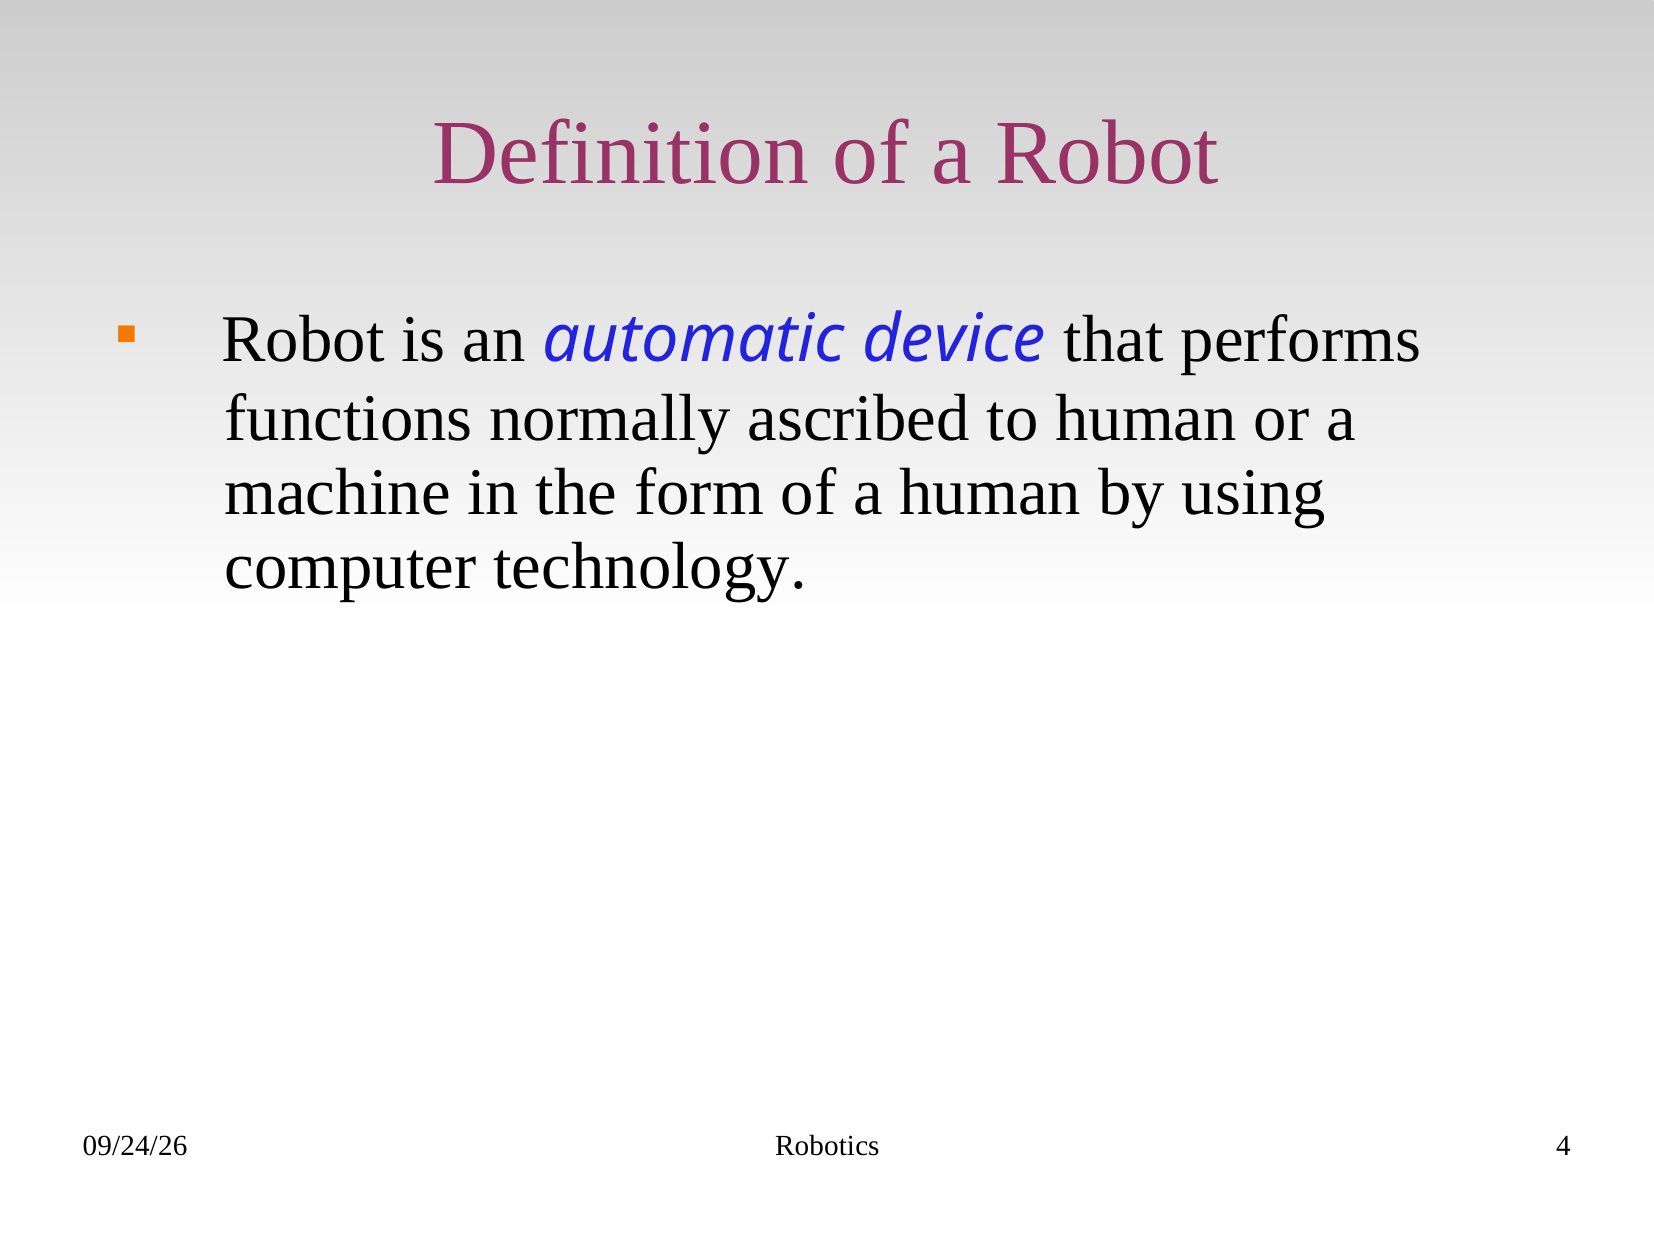

# Definition of a Robot
 Robot is an automatic device that performs functions normally ascribed to human or a machine in the form of a human by using computer technology.
Robotics
4